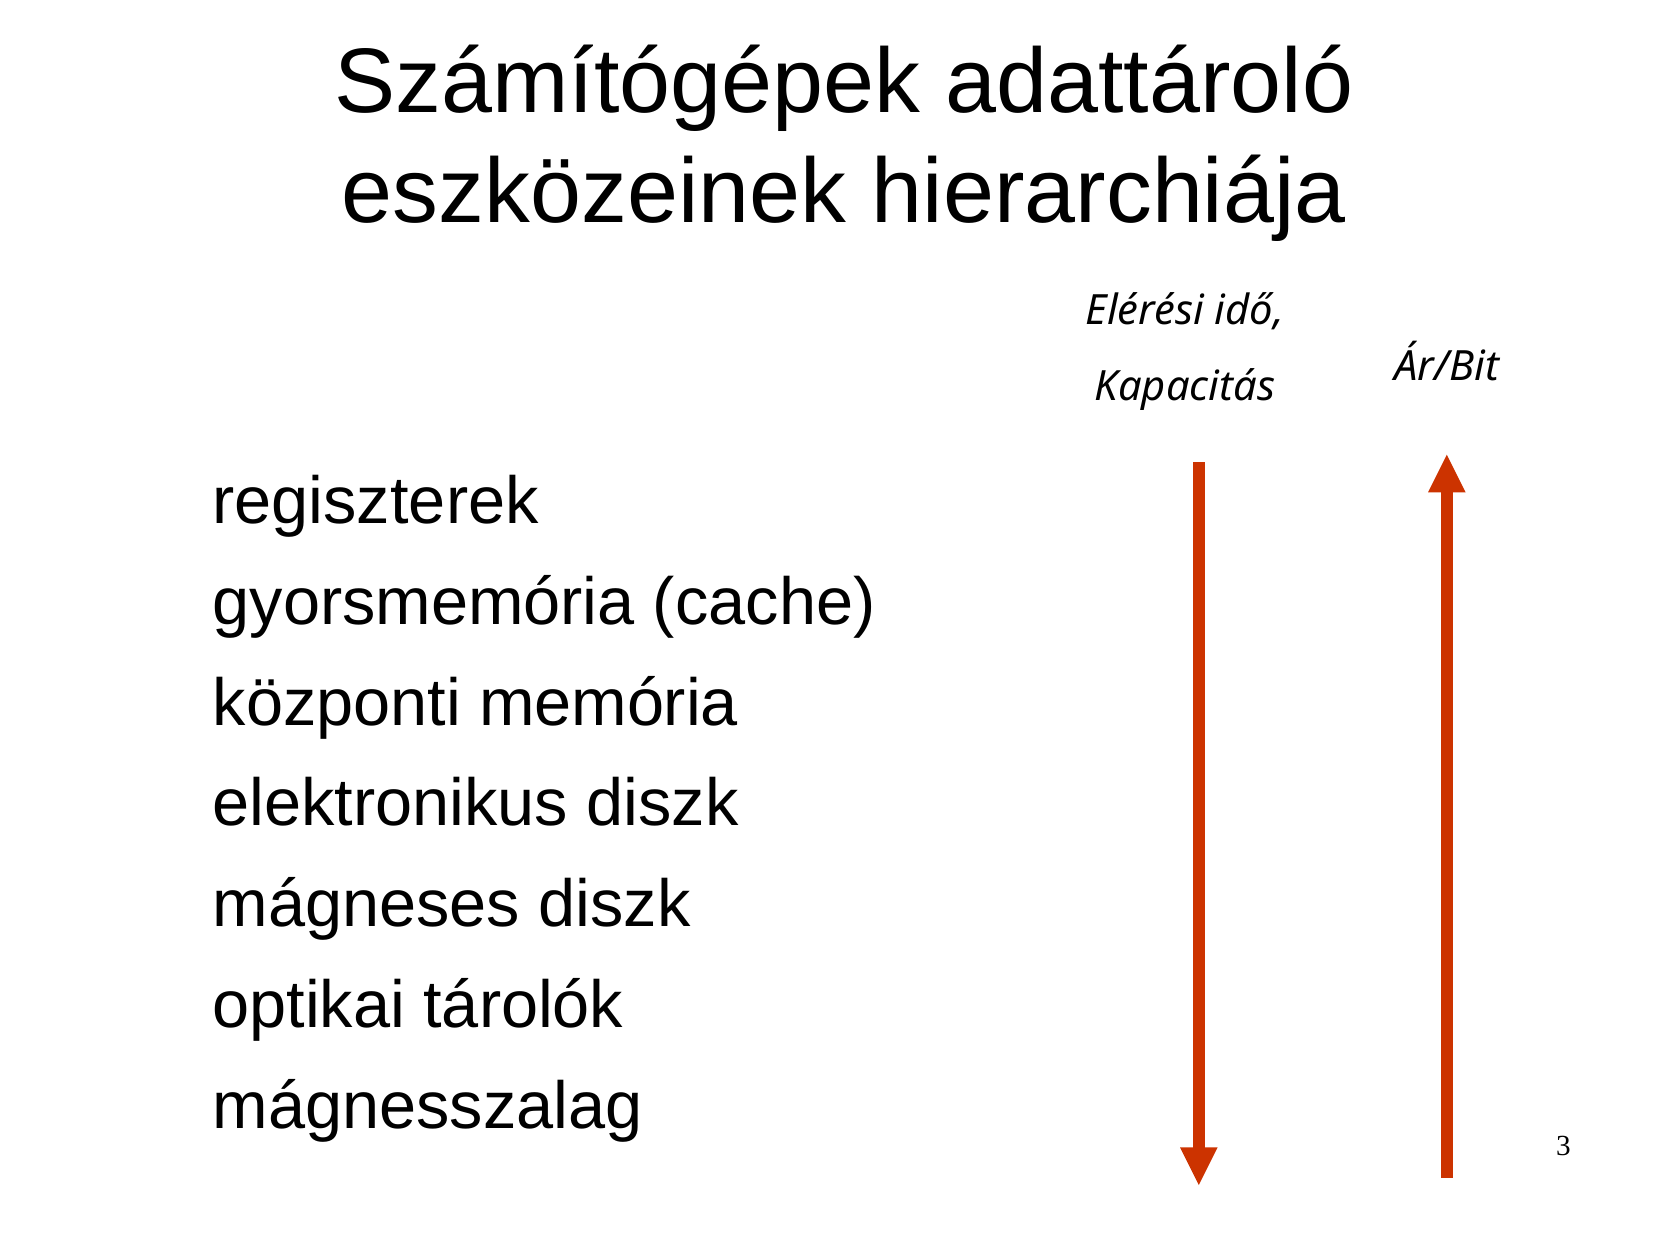

# Számítógépek adattároló eszközeinek hierarchiája
Elérési idő,
Kapacitás
Ár/Bit
regiszterek
gyorsmemória (cache)
központi memória
elektronikus diszk
mágneses diszk
optikai tárolók
mágnesszalag
3